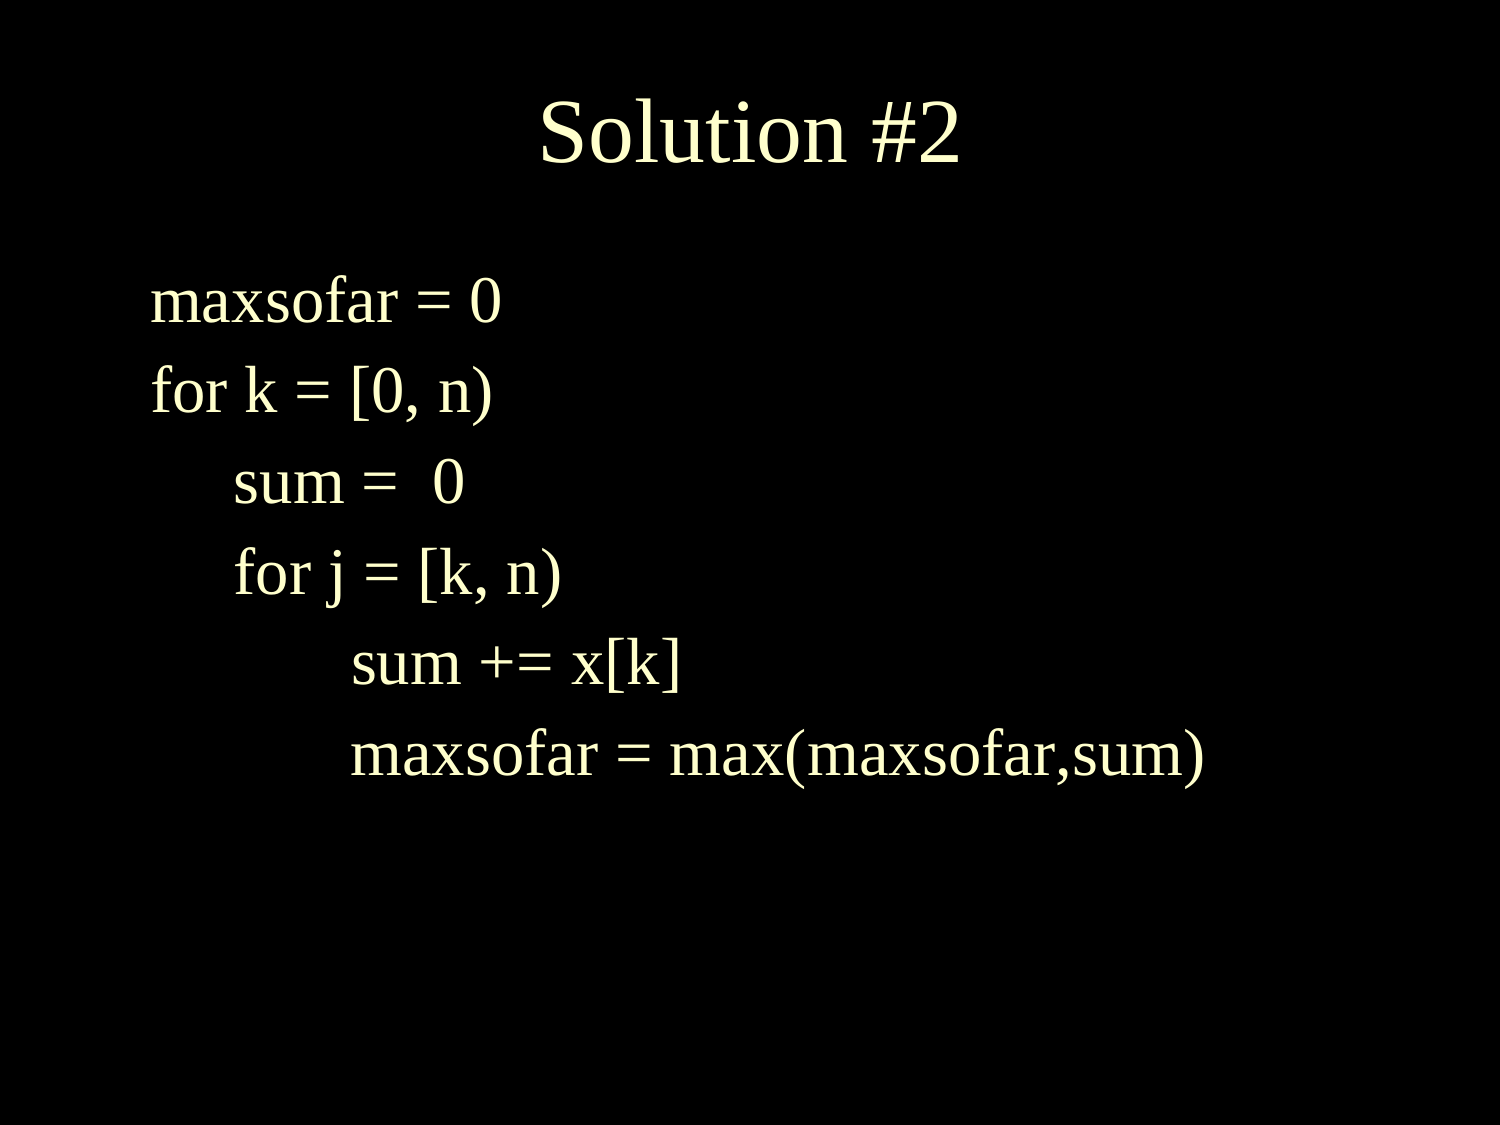

# Solution #2
maxsofar = 0
for k = [0, n)
 sum = 0
 for j = [k, n)
 sum += x[k]
 	 maxsofar = max(maxsofar,sum)